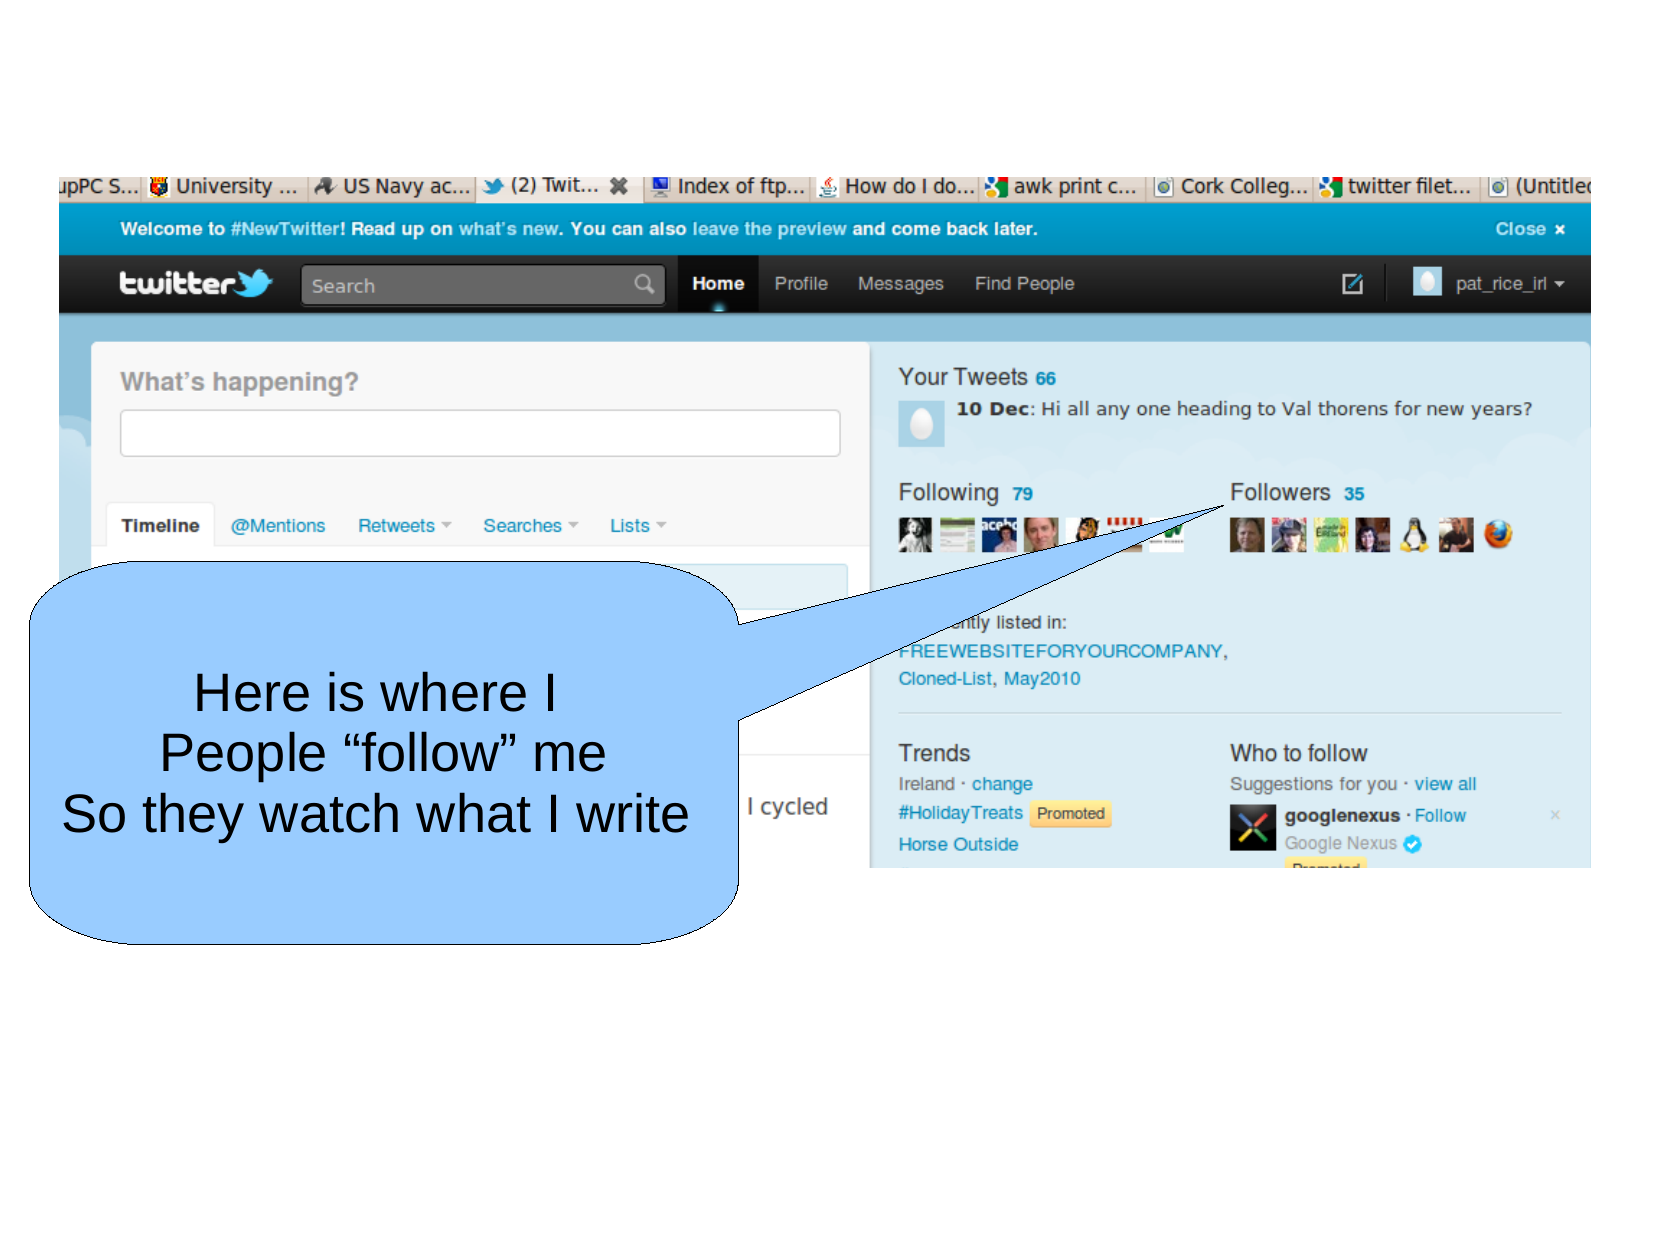

Here is where I
People “follow” me
So they watch what I write